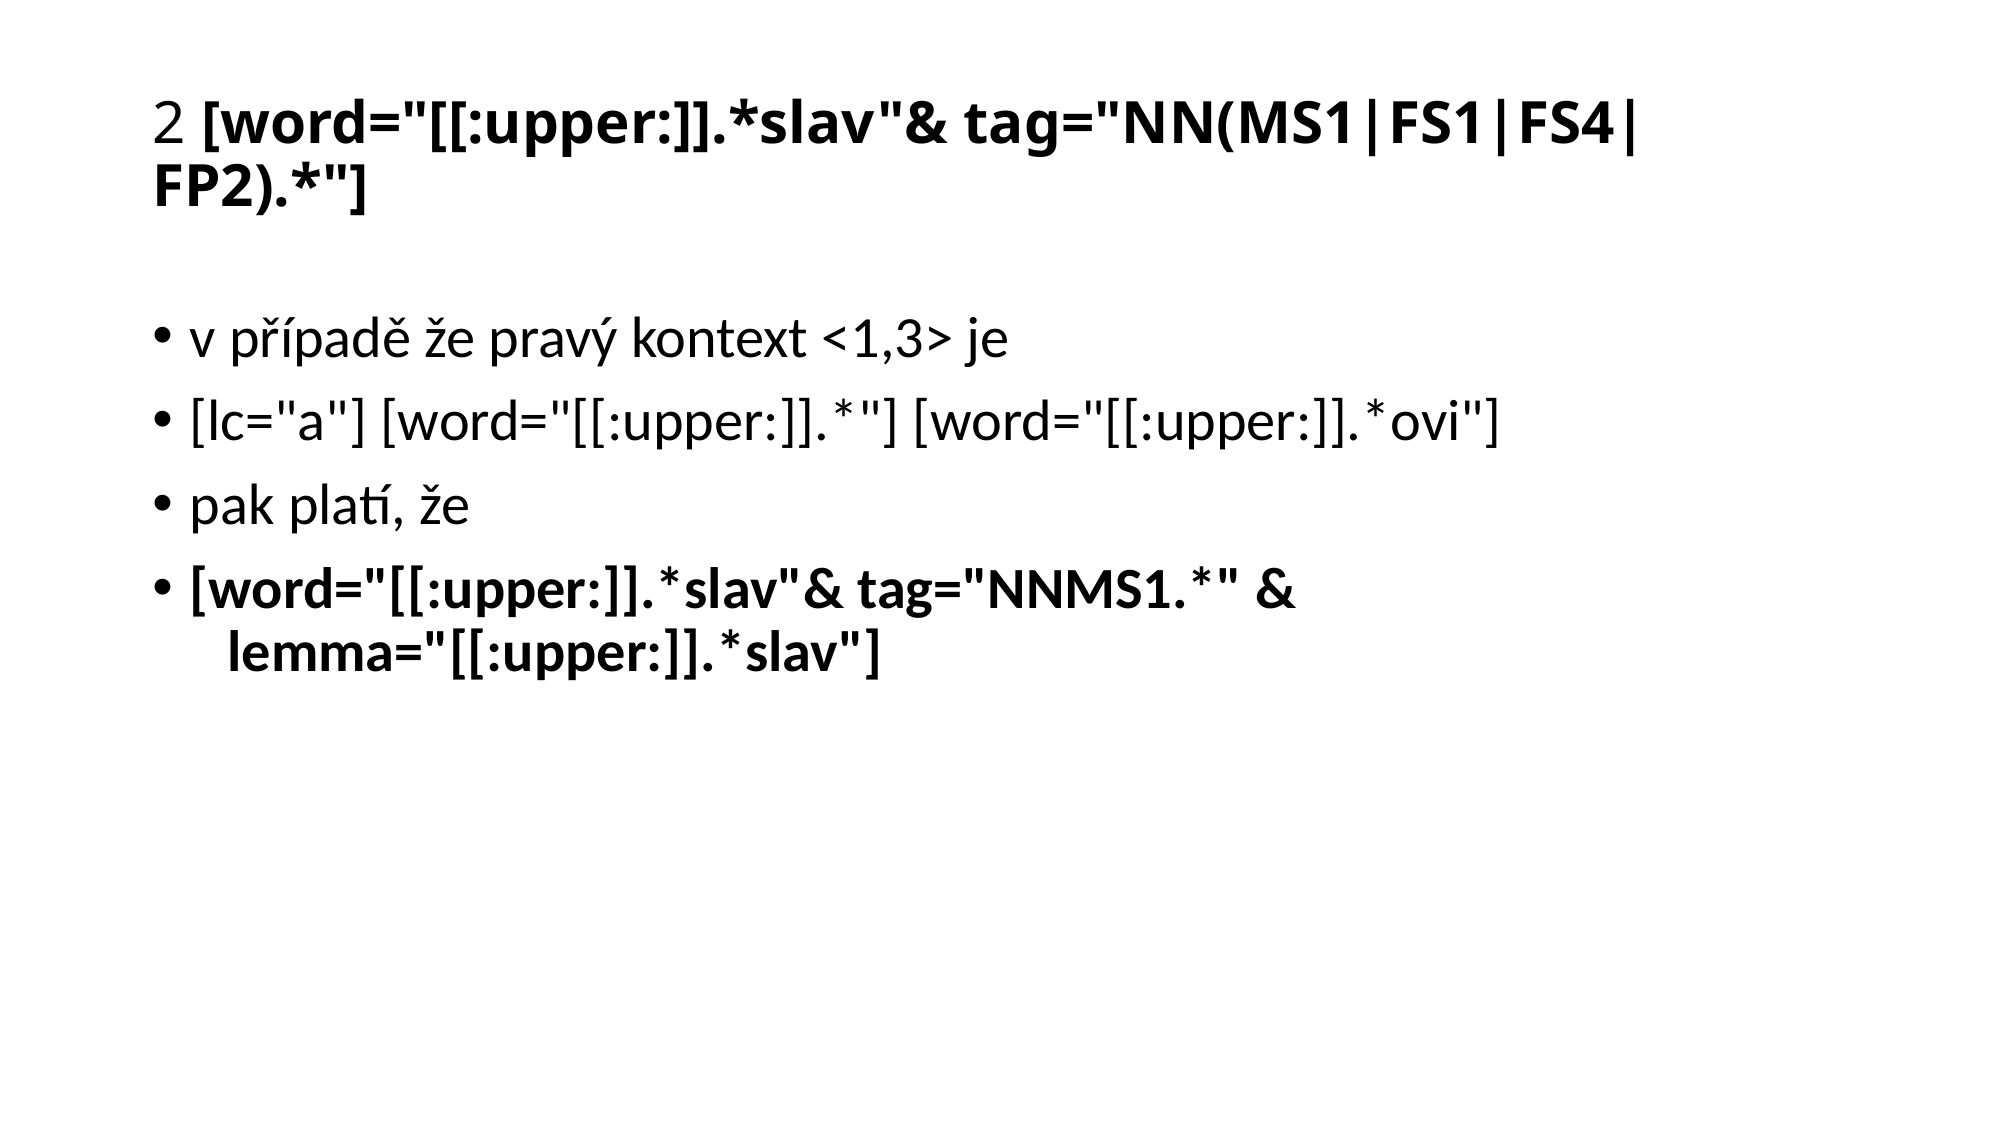

# 2 [word="[[:upper:]].*slav"& tag="NN(MS1|FS1|FS4|FP2).*"]
v případě že pravý kontext <1,3> je
[lc="a"] [word="[[:upper:]].*"] [word="[[:upper:]].*ovi"]
pak platí, že
[word="[[:upper:]].*slav"& tag="NNMS1.*" & lemma="[[:upper:]].*slav"]